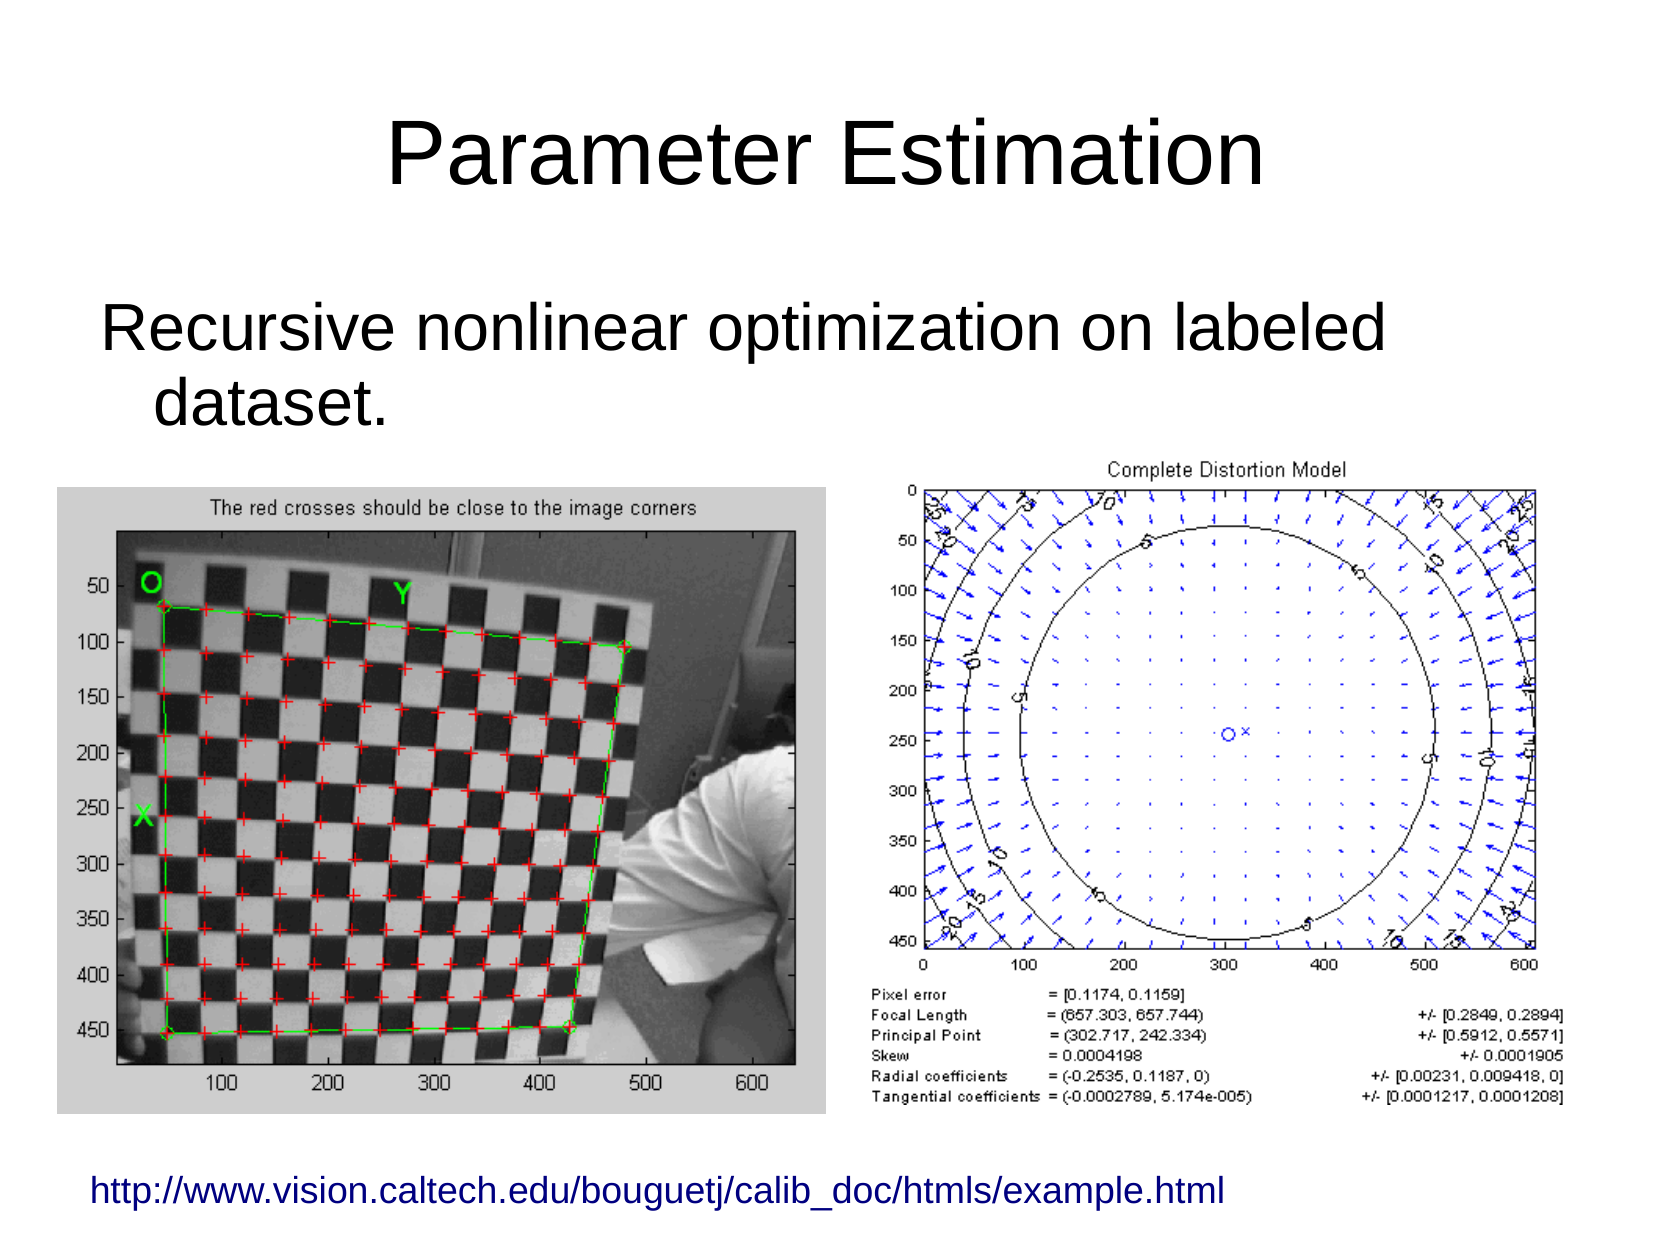

# Parameter Estimation
Recursive nonlinear optimization on labeled dataset.
http://www.vision.caltech.edu/bouguetj/calib_doc/htmls/example.html